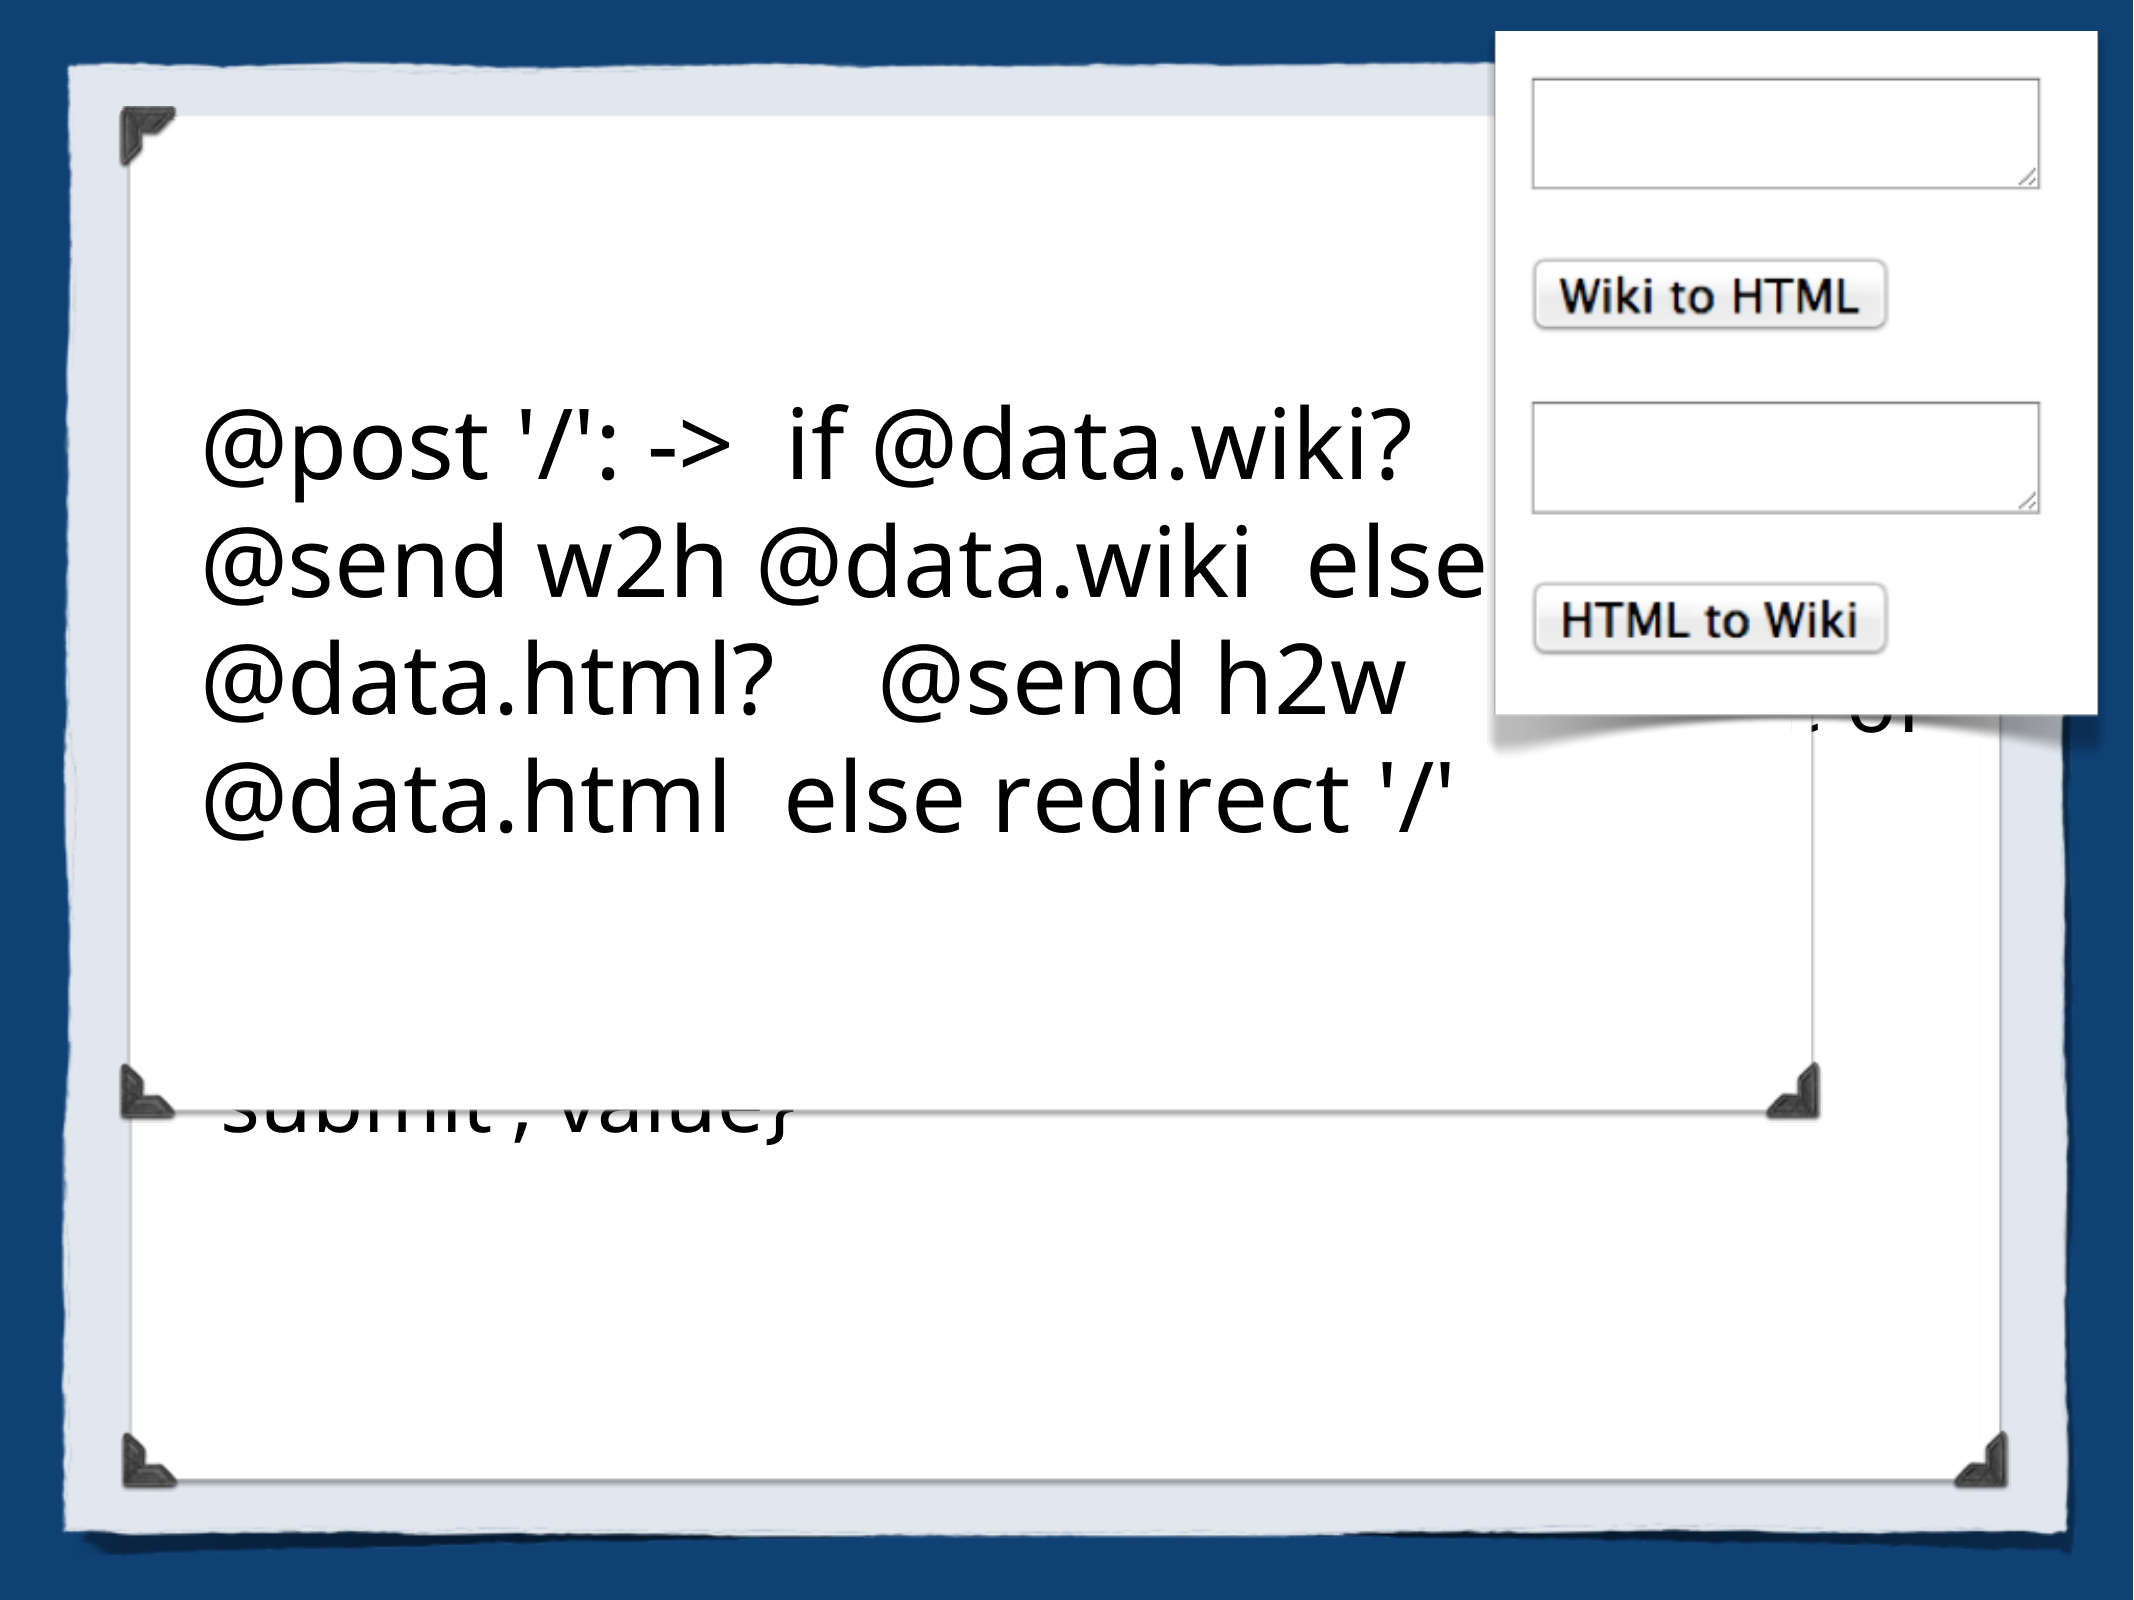

require('zappa') -> @view layout: -> html => body => @body @get '/': -> @render 'index' @view index: -> for name, value of { wiki: "Wiki to HTML" html: "HTML to Wiki" } form method: 'post', => p => textarea {name} p => input {type: 'submit', value}
@post '/': -> if @data.wiki? @send w2h @data.wiki else if @data.html? @send h2w @data.html else redirect '/'